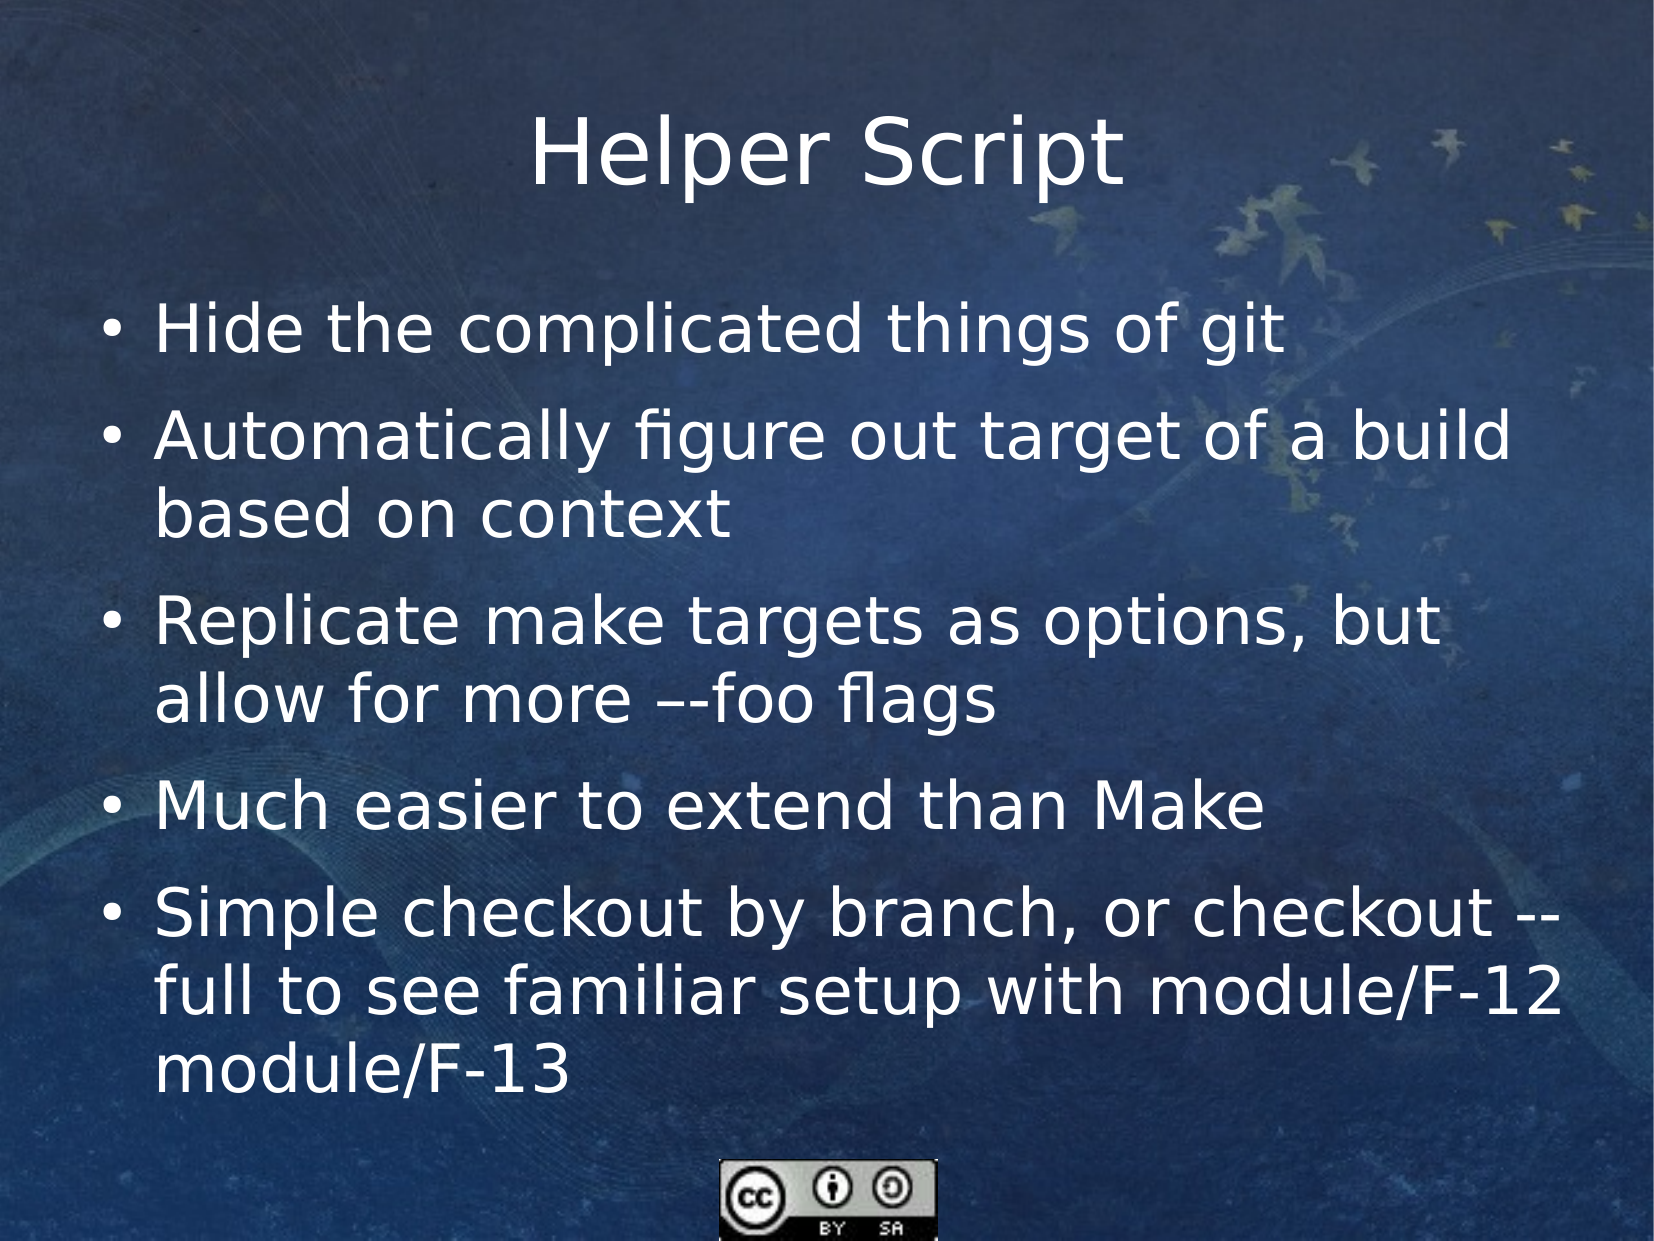

# Helper Script
Hide the complicated things of git
Automatically figure out target of a build based on context
Replicate make targets as options, but allow for more –-foo flags
Much easier to extend than Make
Simple checkout by branch, or checkout --full to see familiar setup with module/F-12 module/F-13